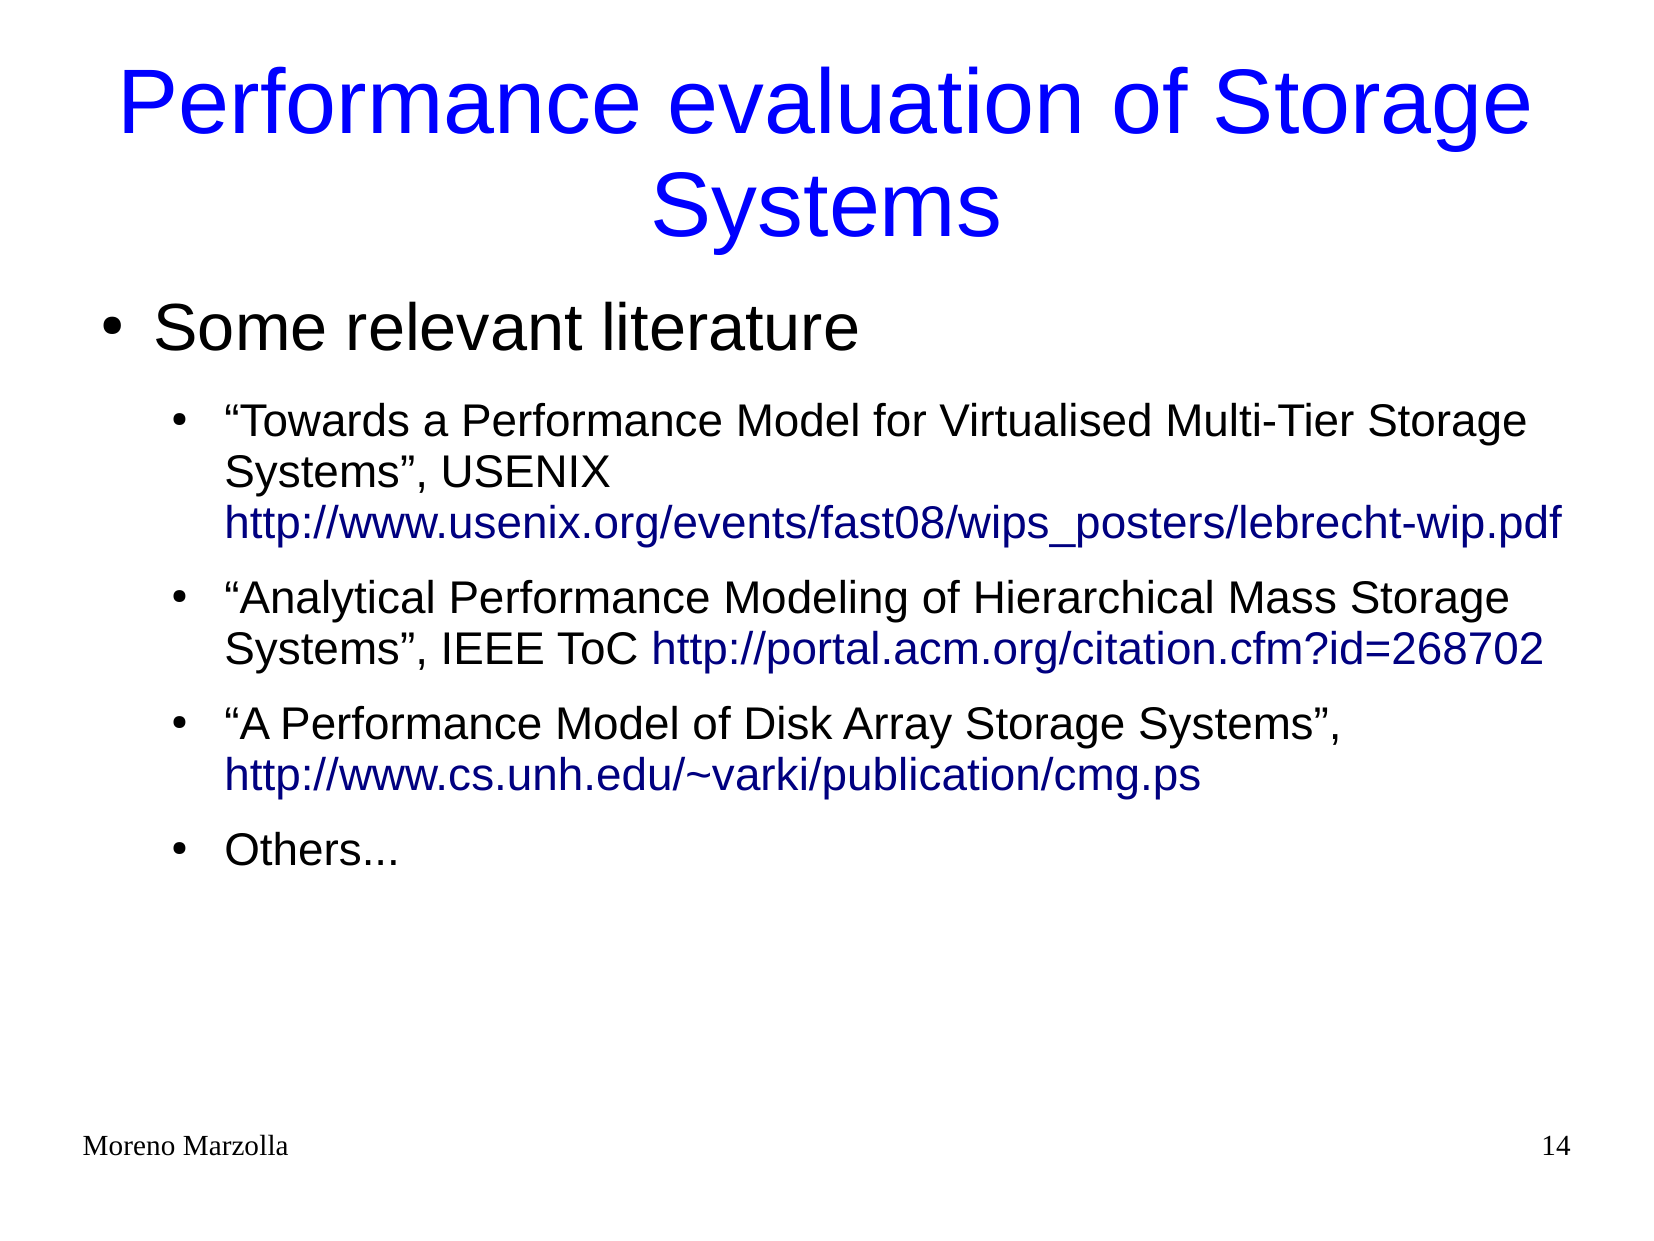

# Performance evaluation of Storage Systems
Some relevant literature
“Towards a Performance Model for Virtualised Multi-Tier Storage Systems”, USENIX http://www.usenix.org/events/fast08/wips_posters/lebrecht-wip.pdf
“Analytical Performance Modeling of Hierarchical Mass Storage Systems”, IEEE ToC http://portal.acm.org/citation.cfm?id=268702
“A Performance Model of Disk Array Storage Systems”, http://www.cs.unh.edu/~varki/publication/cmg.ps
Others...
Moreno Marzolla
14